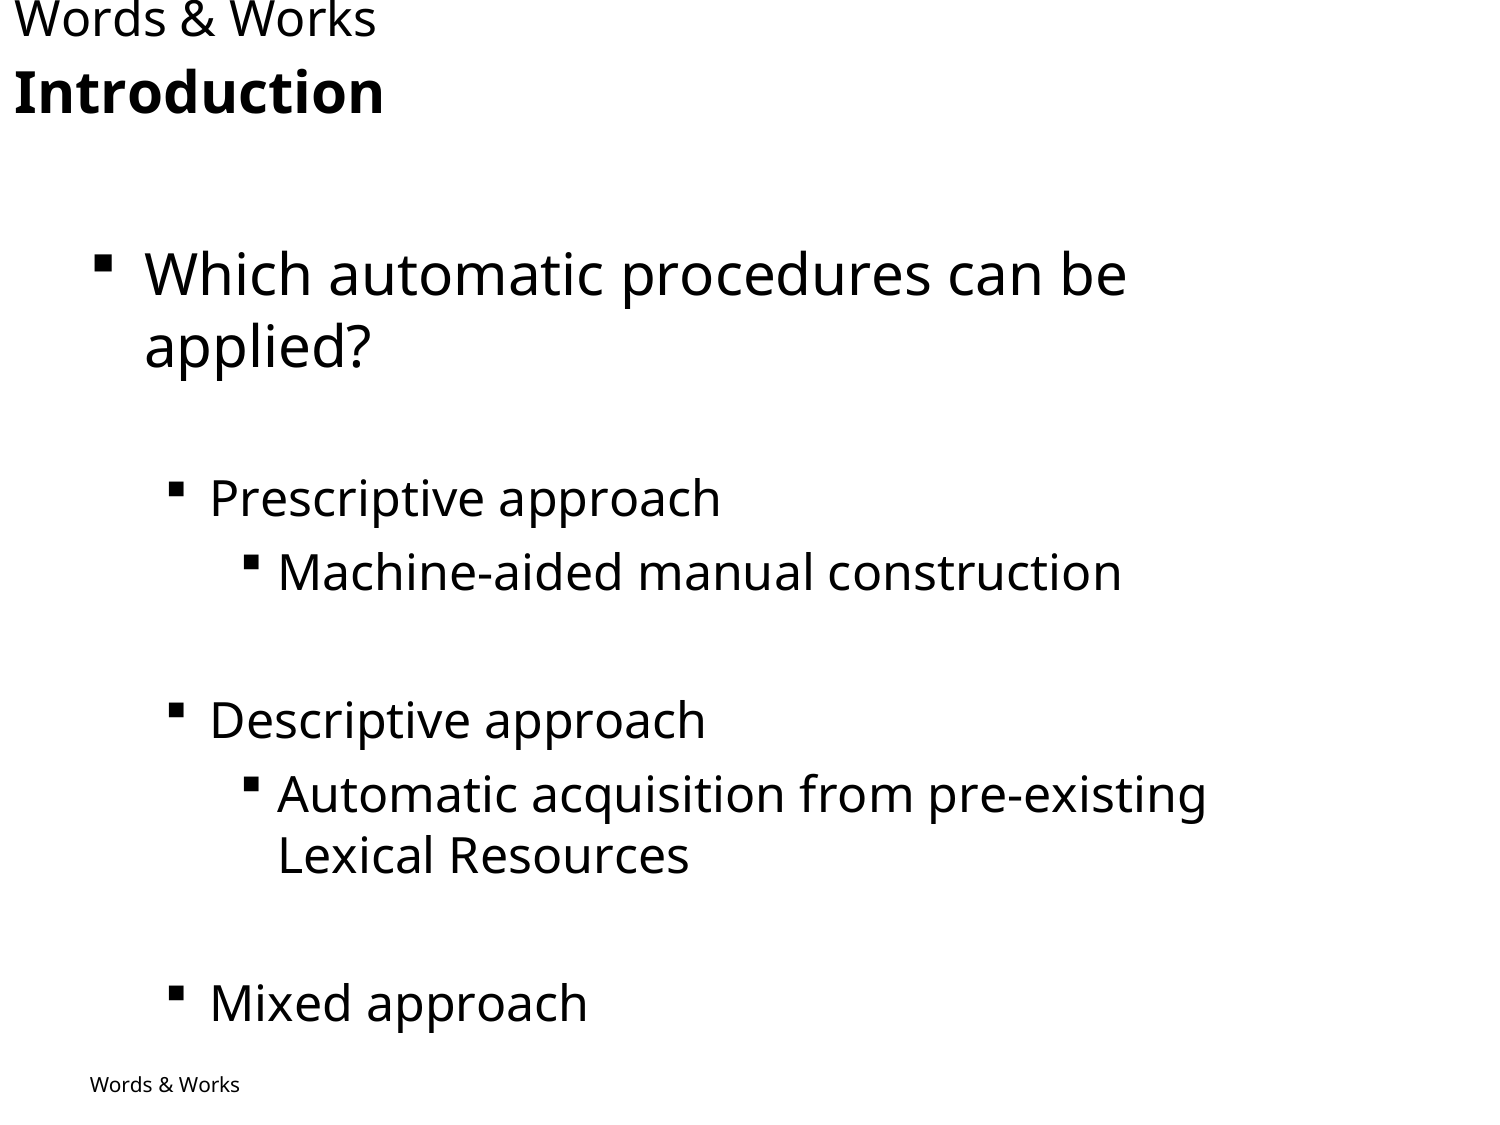

Words & Works
Introduction
# Which automatic procedures can be applied?
Prescriptive approach
Machine-aided manual construction
Descriptive approach
Automatic acquisition from pre-existing Lexical Resources
Mixed approach